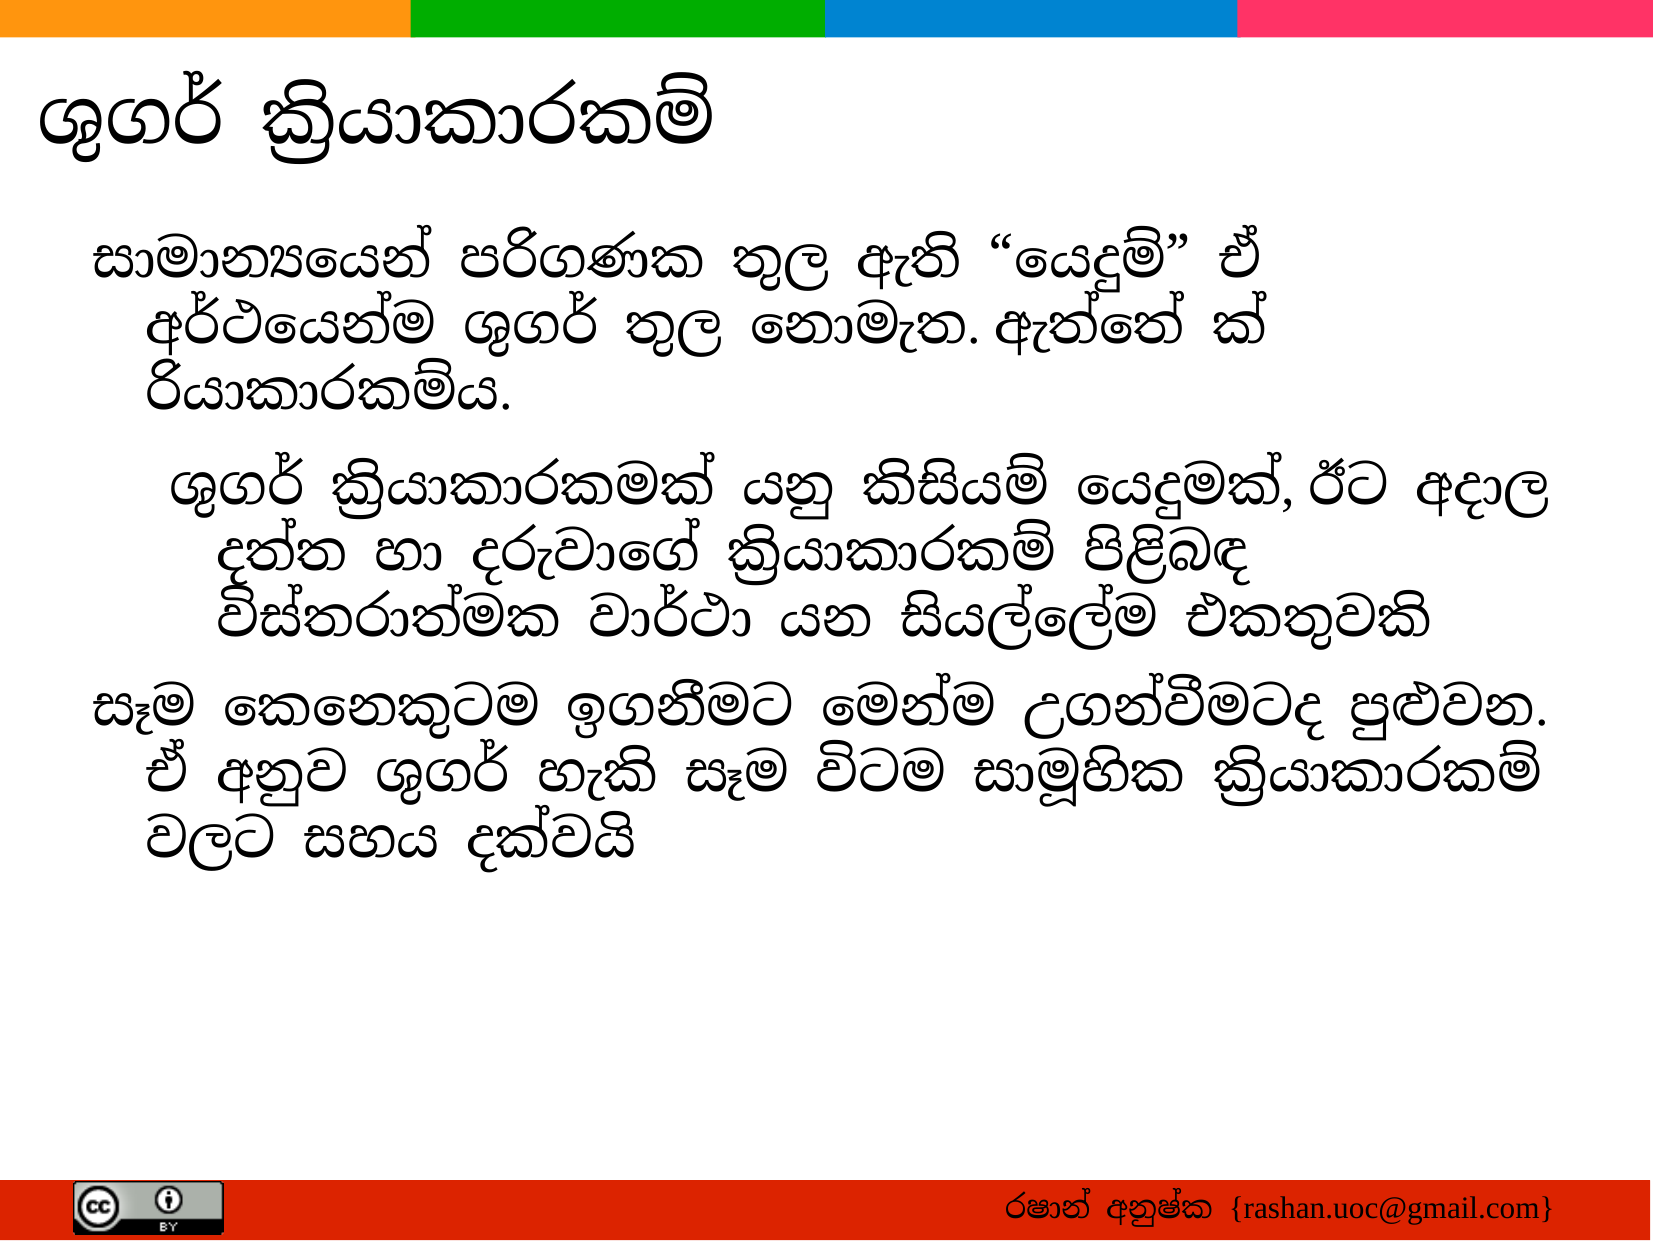

# ශුගර් ක්‍රියාකාරකම්
සාමාන්‍යයෙන් පරිගණක තුල ඇති “යෙදුම්” ඒ අර්ථයෙන්ම ශුගර් තුල නොමැත. ඇත්තේ ක්‍රියාකාරකම්ය.
ශුගර් ක්‍රියාකාරකමක් යනු කිසියම් යෙදුමක්, ඊට අදාල දත්ත හා දරුවාගේ ක්‍රියාකාරකම් පිළිබඳ විස්තරාත්මක වාර්ථා යන සියල්ලේම එකතුවකි
සෑම කෙනෙකුටම ඉගනීමට මෙන්ම උගන්වීමටද පුළුවන. ඒ අනුව ශුගර් හැකි සෑම විටම සාමූහික ක්‍රියාකාරකම් වලට සහය දක්වයි